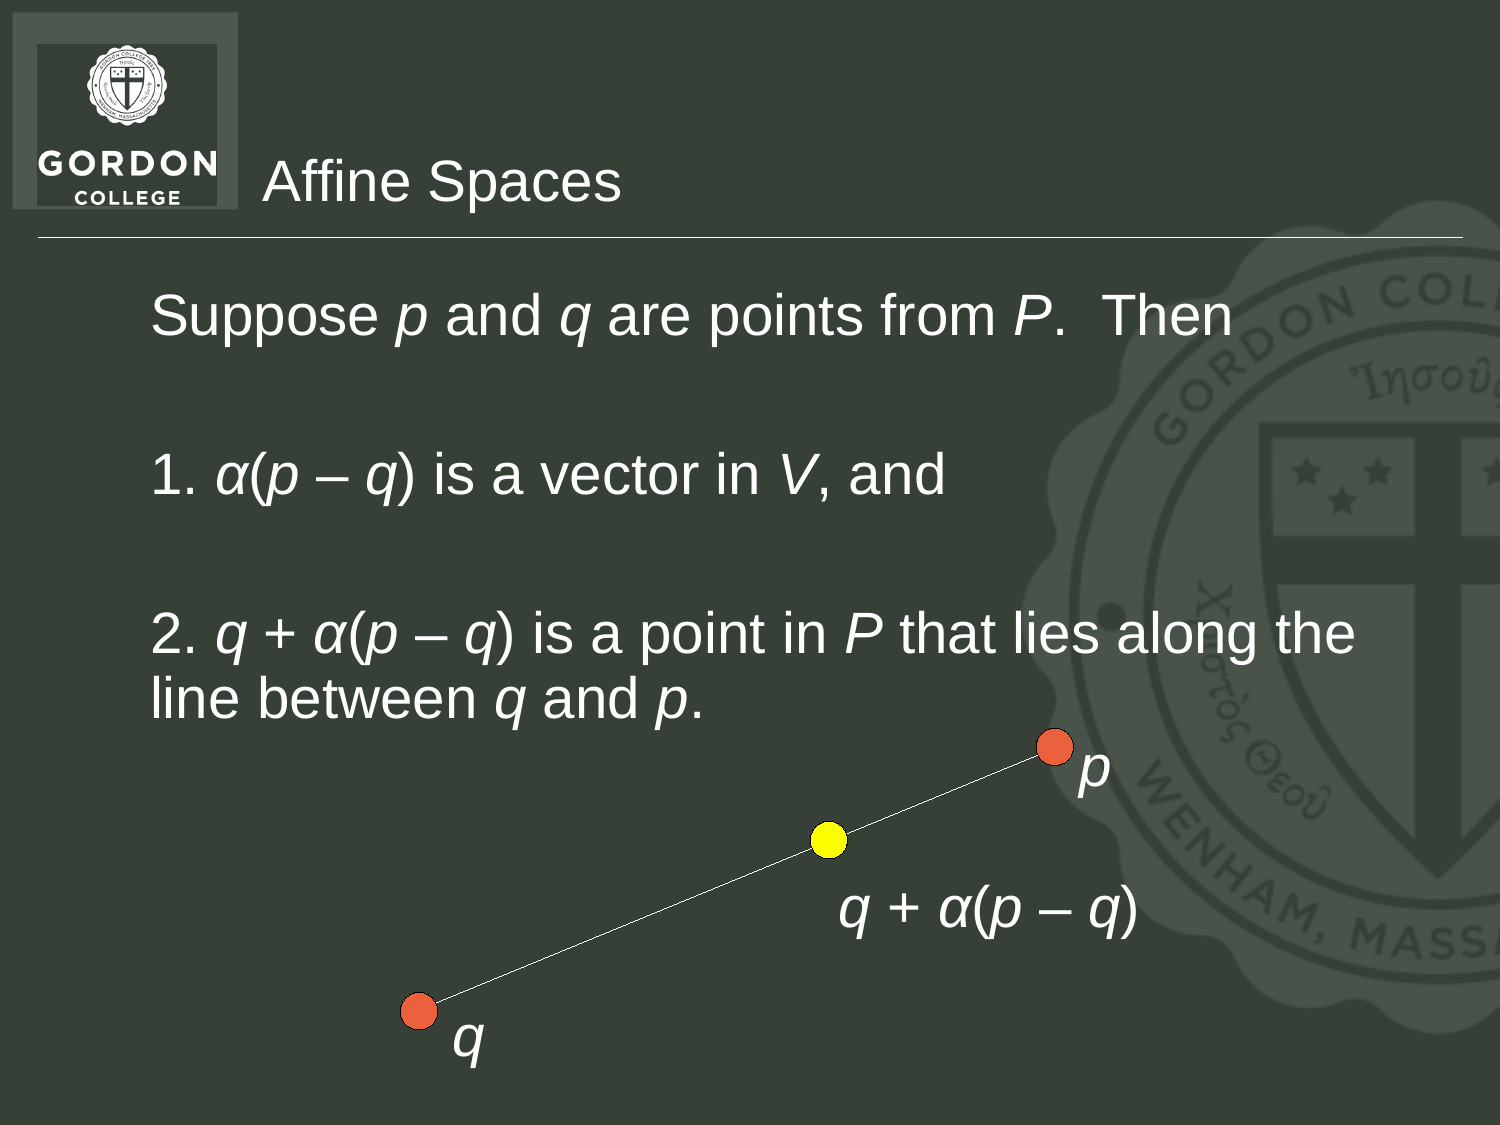

# Affine Spaces
Suppose p and q are points from P. Then
1. α(p – q) is a vector in V, and
2. q + α(p – q) is a point in P that lies along the line between q and p.
p
q + α(p – q)
q